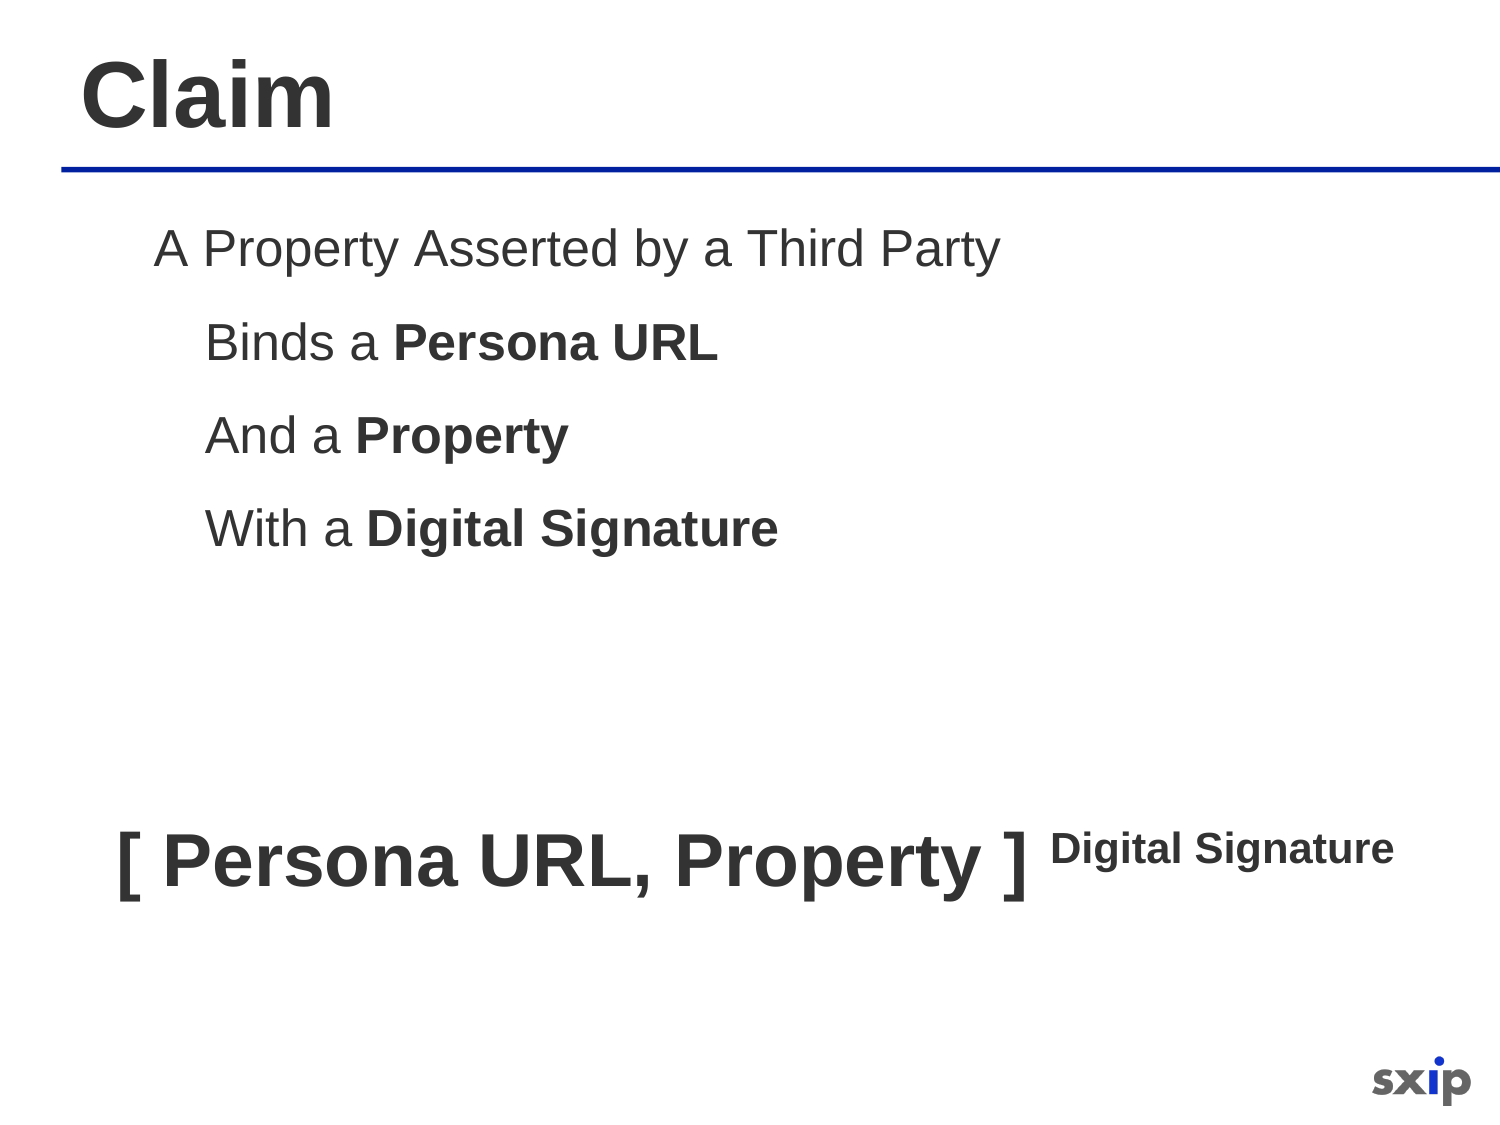

# Claim
A Property Asserted by a Third Party
Binds a Persona URL
And a Property
With a Digital Signature
[ Persona URL, Property ] Digital Signature